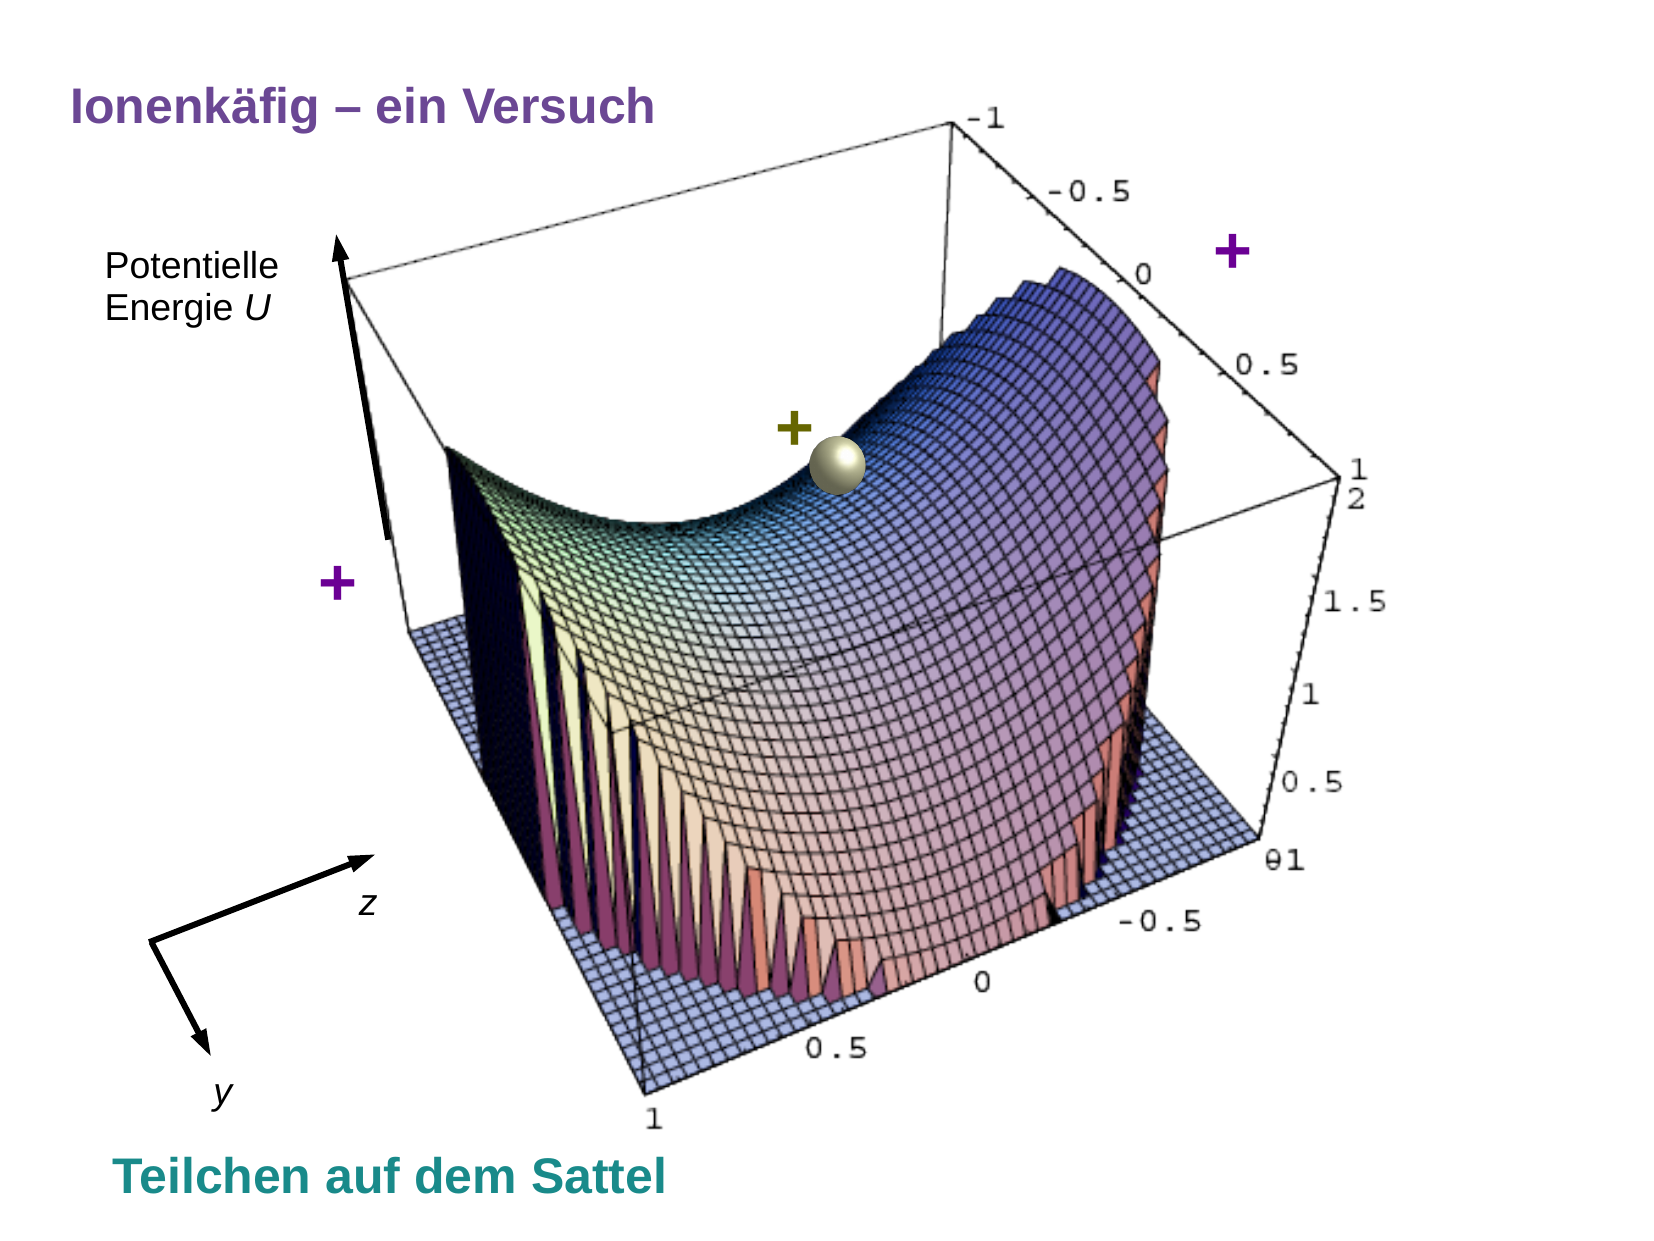

Ionenkäfig – ein Versuch
+
Potentielle
Energie U
+
+
z
y
Teilchen auf dem Sattel